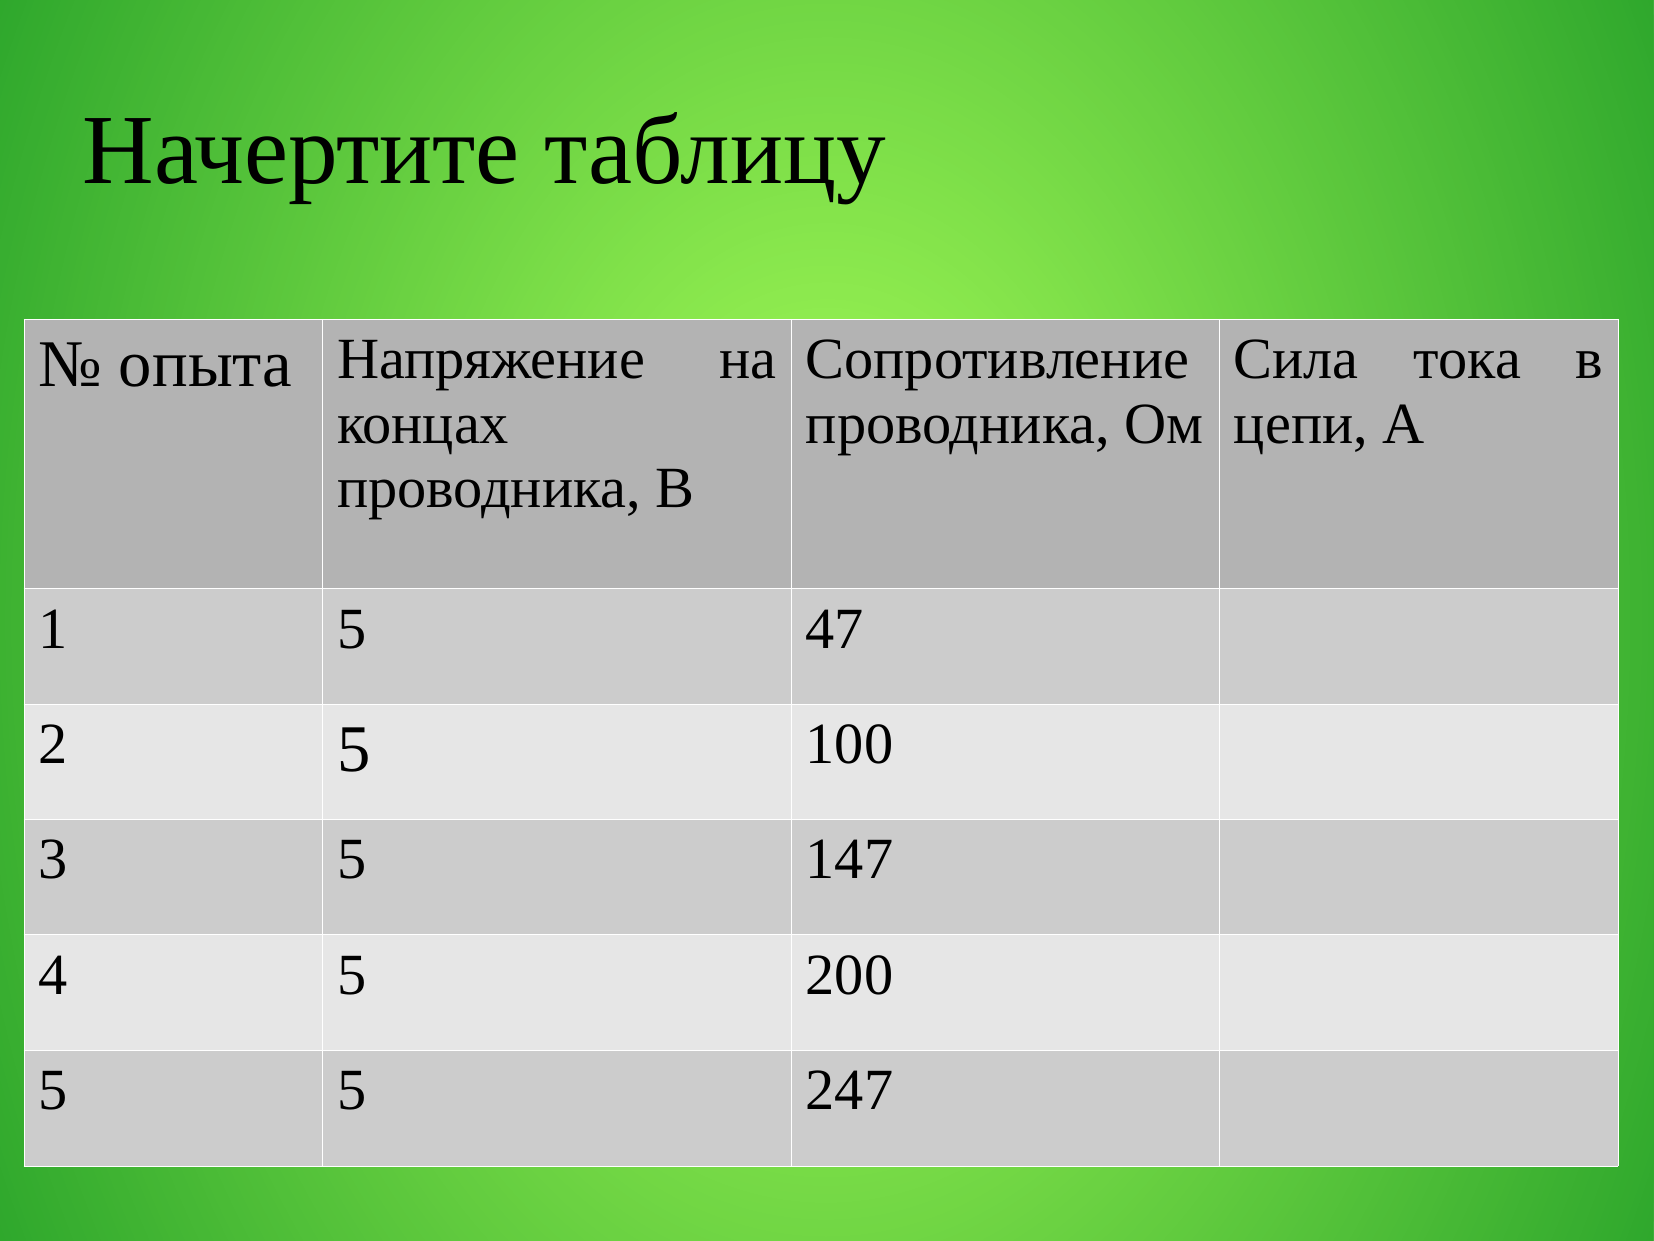

# Начертите таблицу
| № опыта | Напряжение на концах проводника, В | Сопротивление проводника, Ом | Сила тока в цепи, А |
| --- | --- | --- | --- |
| 1 | 5 | 47 | |
| 2 | 5 | 100 | |
| 3 | 5 | 147 | |
| 4 | 5 | 200 | |
| 5 | 5 | 247 | |